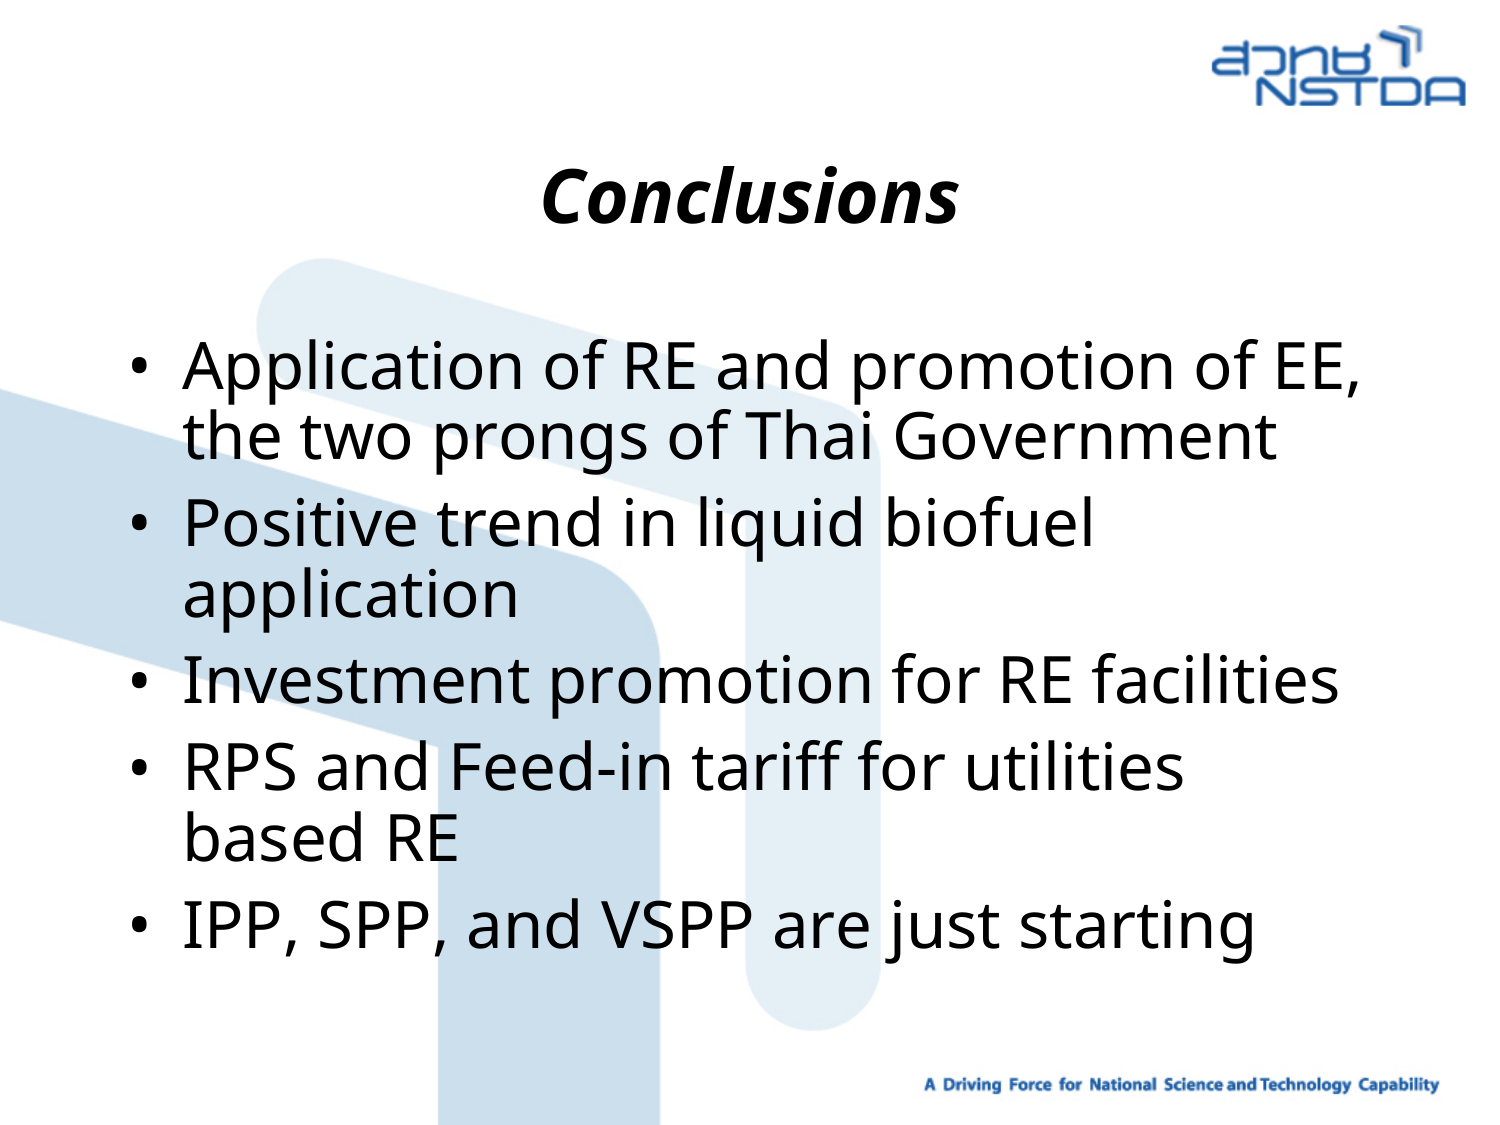

# Conclusions
Application of RE and promotion of EE, the two prongs of Thai Government
Positive trend in liquid biofuel application
Investment promotion for RE facilities
RPS and Feed-in tariff for utilities based RE
IPP, SPP, and VSPP are just starting